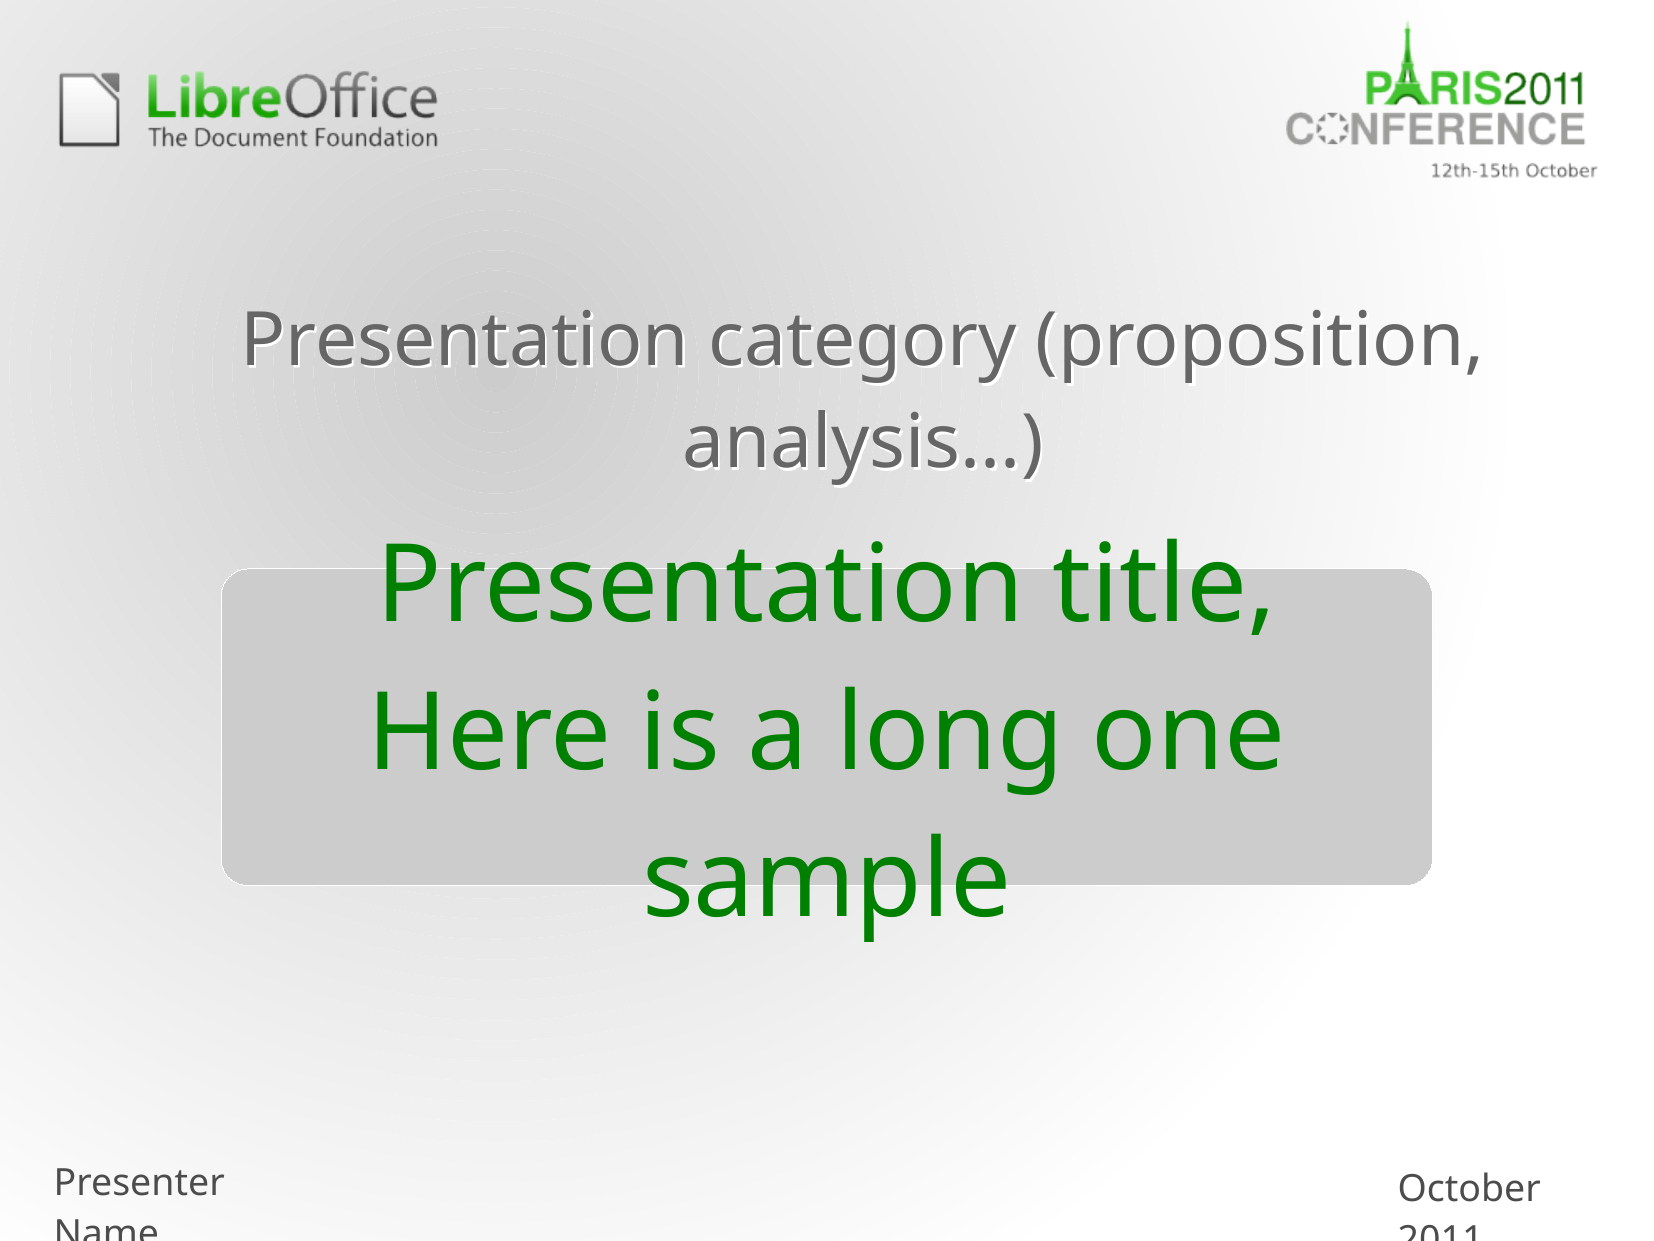

Presentation category (proposition, analysis...)
Presentation title, Here is a long one sample
Presenter Name
October 2011